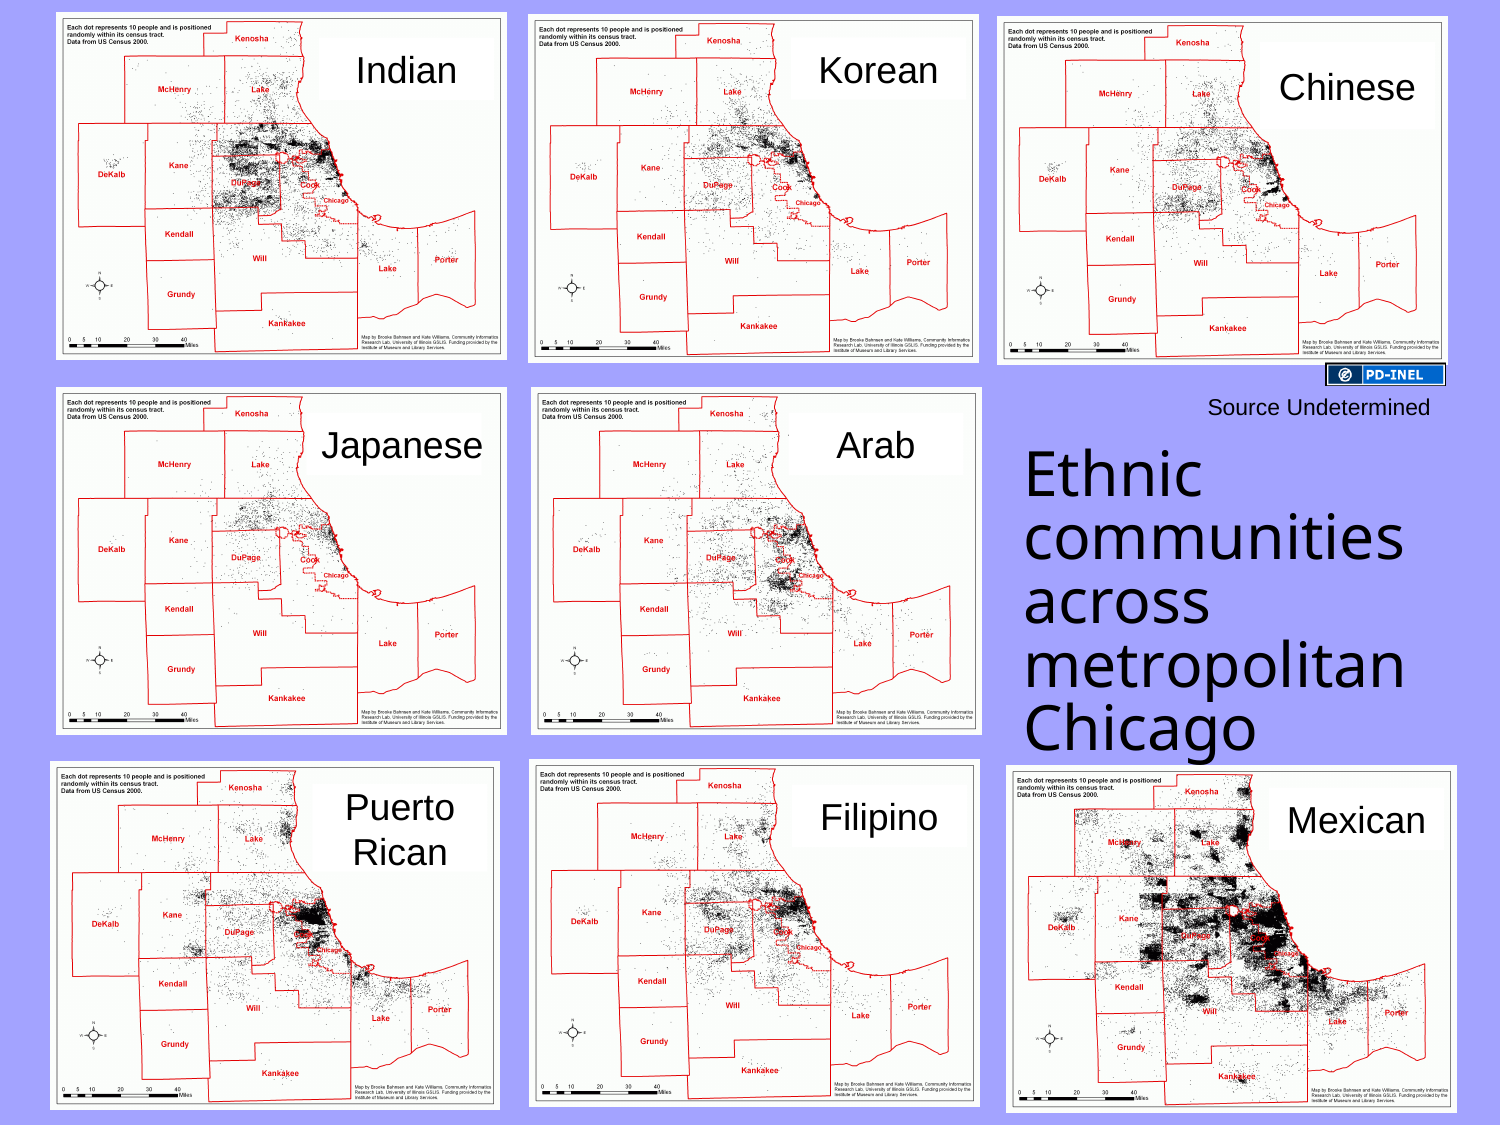

Korean
Indian
Chinese
Source Undetermined
Japanese
Arab
Ethnic communities across metropolitan Chicago
Puerto
Rican
Filipino
Mexican